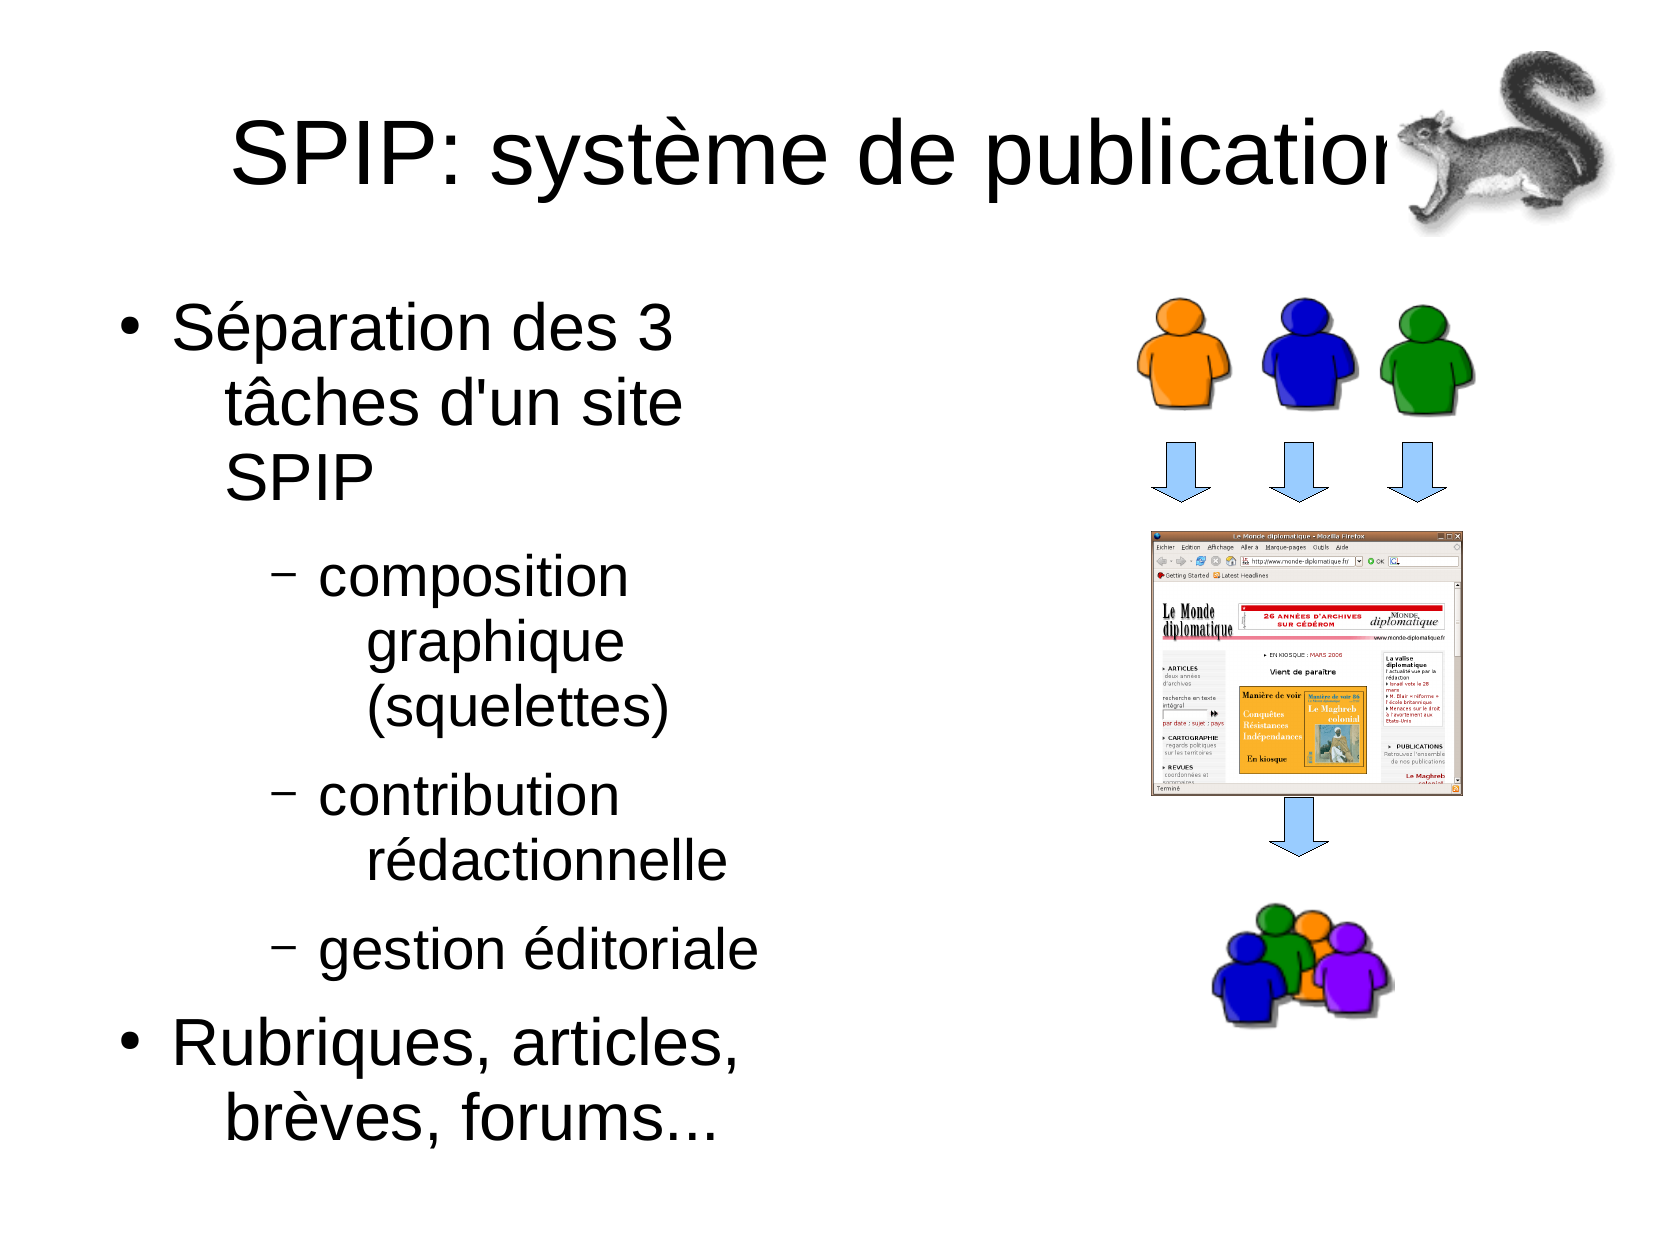

# SPIP: système de publication
Séparation des 3 tâches d'un site SPIP
composition graphique (squelettes)
contribution rédactionnelle
gestion éditoriale
Rubriques, articles, brèves, forums...